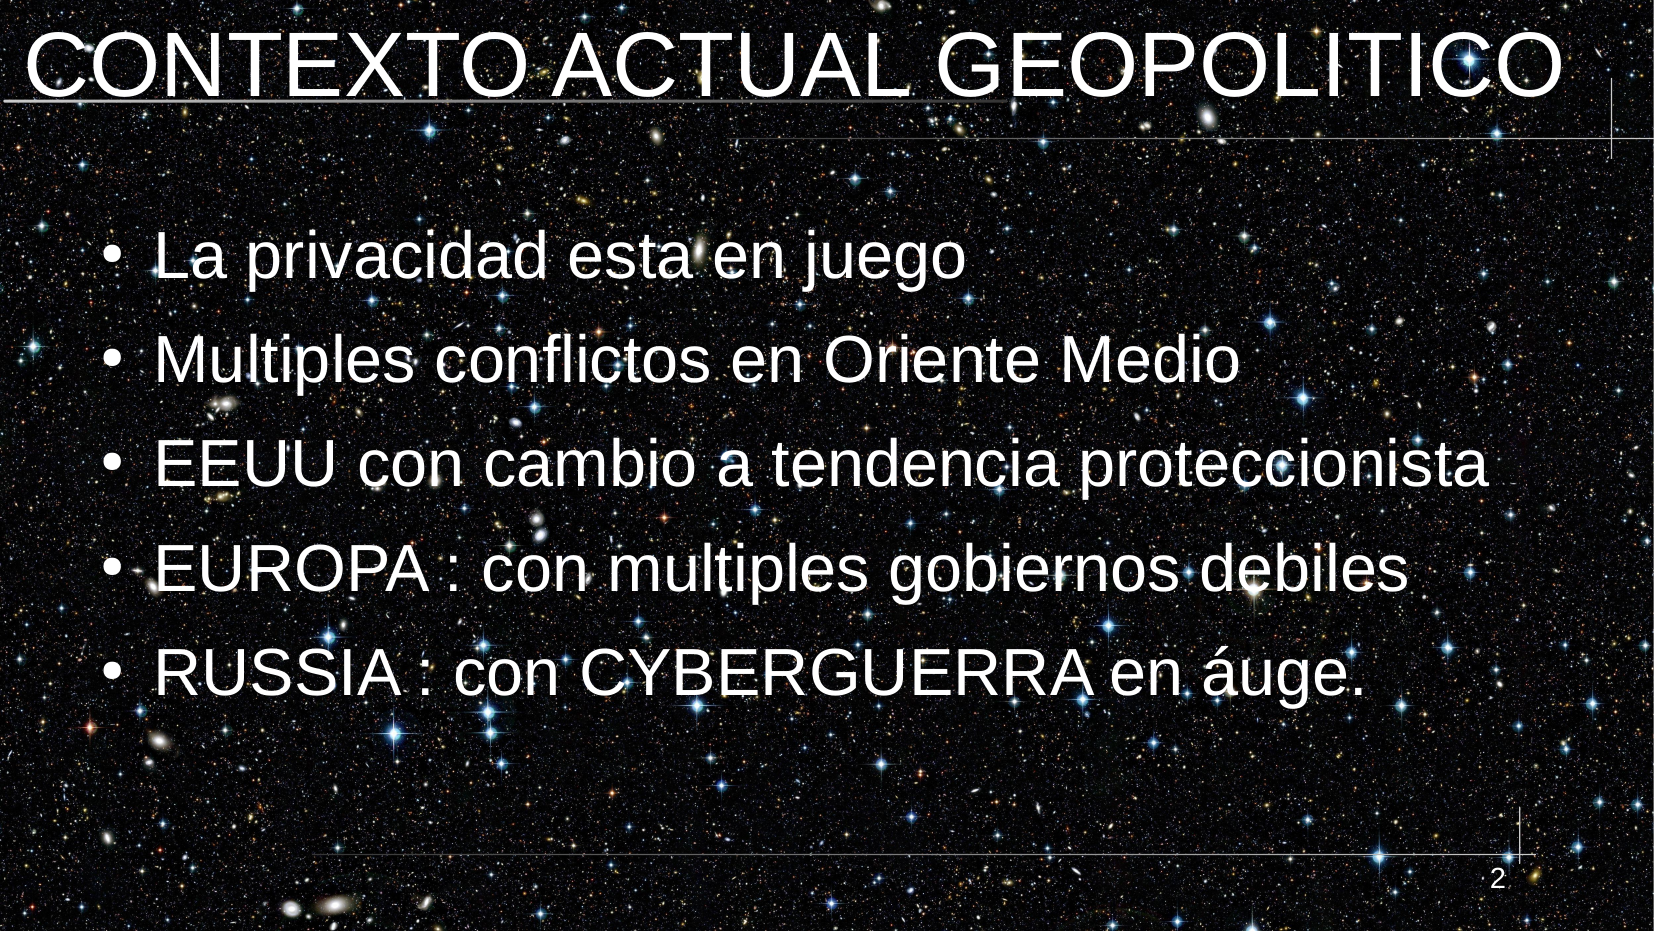

# CONTEXTO ACTUAL GEOPOLITICO
La privacidad esta en juego
Multiples conflictos en Oriente Medio
EEUU con cambio a tendencia proteccionista
EUROPA : con multiples gobiernos debiles
RUSSIA : con CYBERGUERRA en áuge.
2